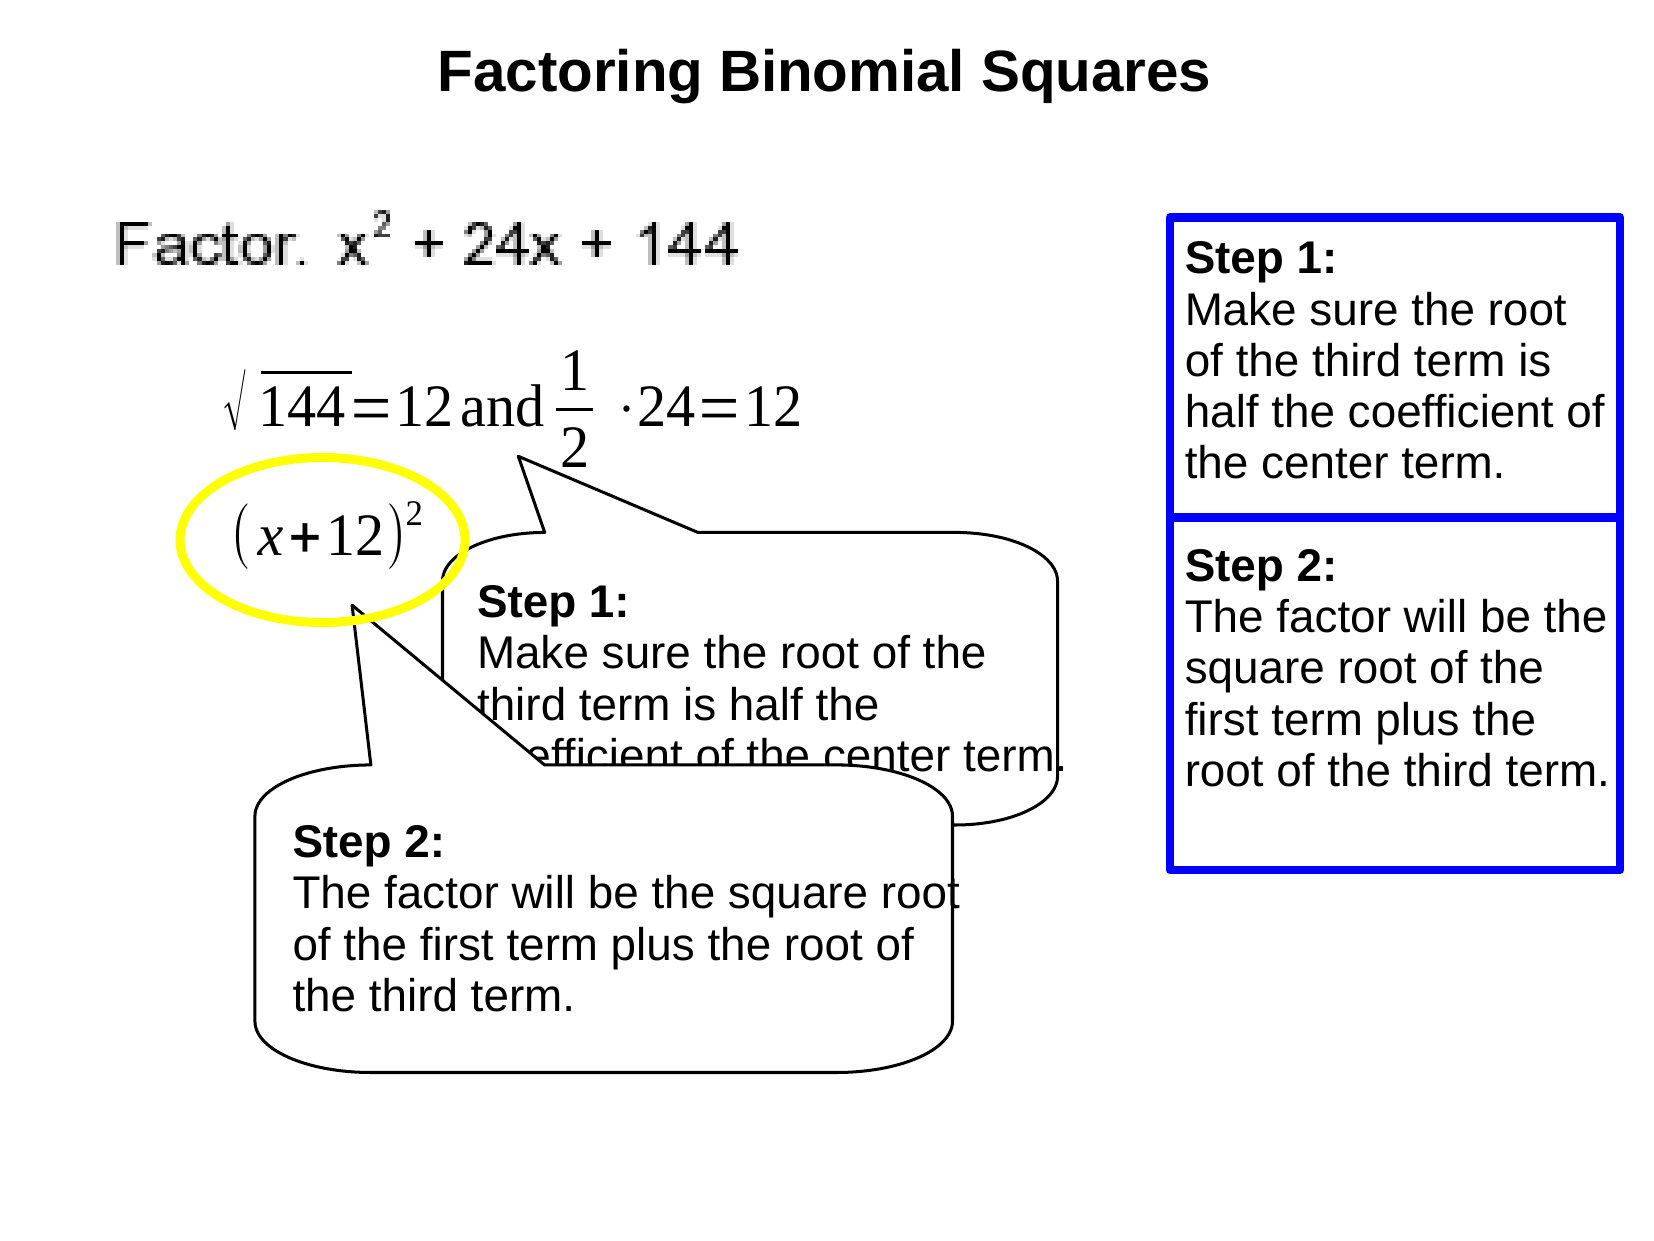

Factoring Binomial Squares
Step 1:
Make sure the root of the third term is half the coefficient of the center term.
Step 2:
The factor will be the square root of the first term plus the root of the third term.
Step 1:
Make sure the root of the
third term is half the
coefficient of the center term.
Step 2:
The factor will be the square root
of the first term plus the root of
the third term.